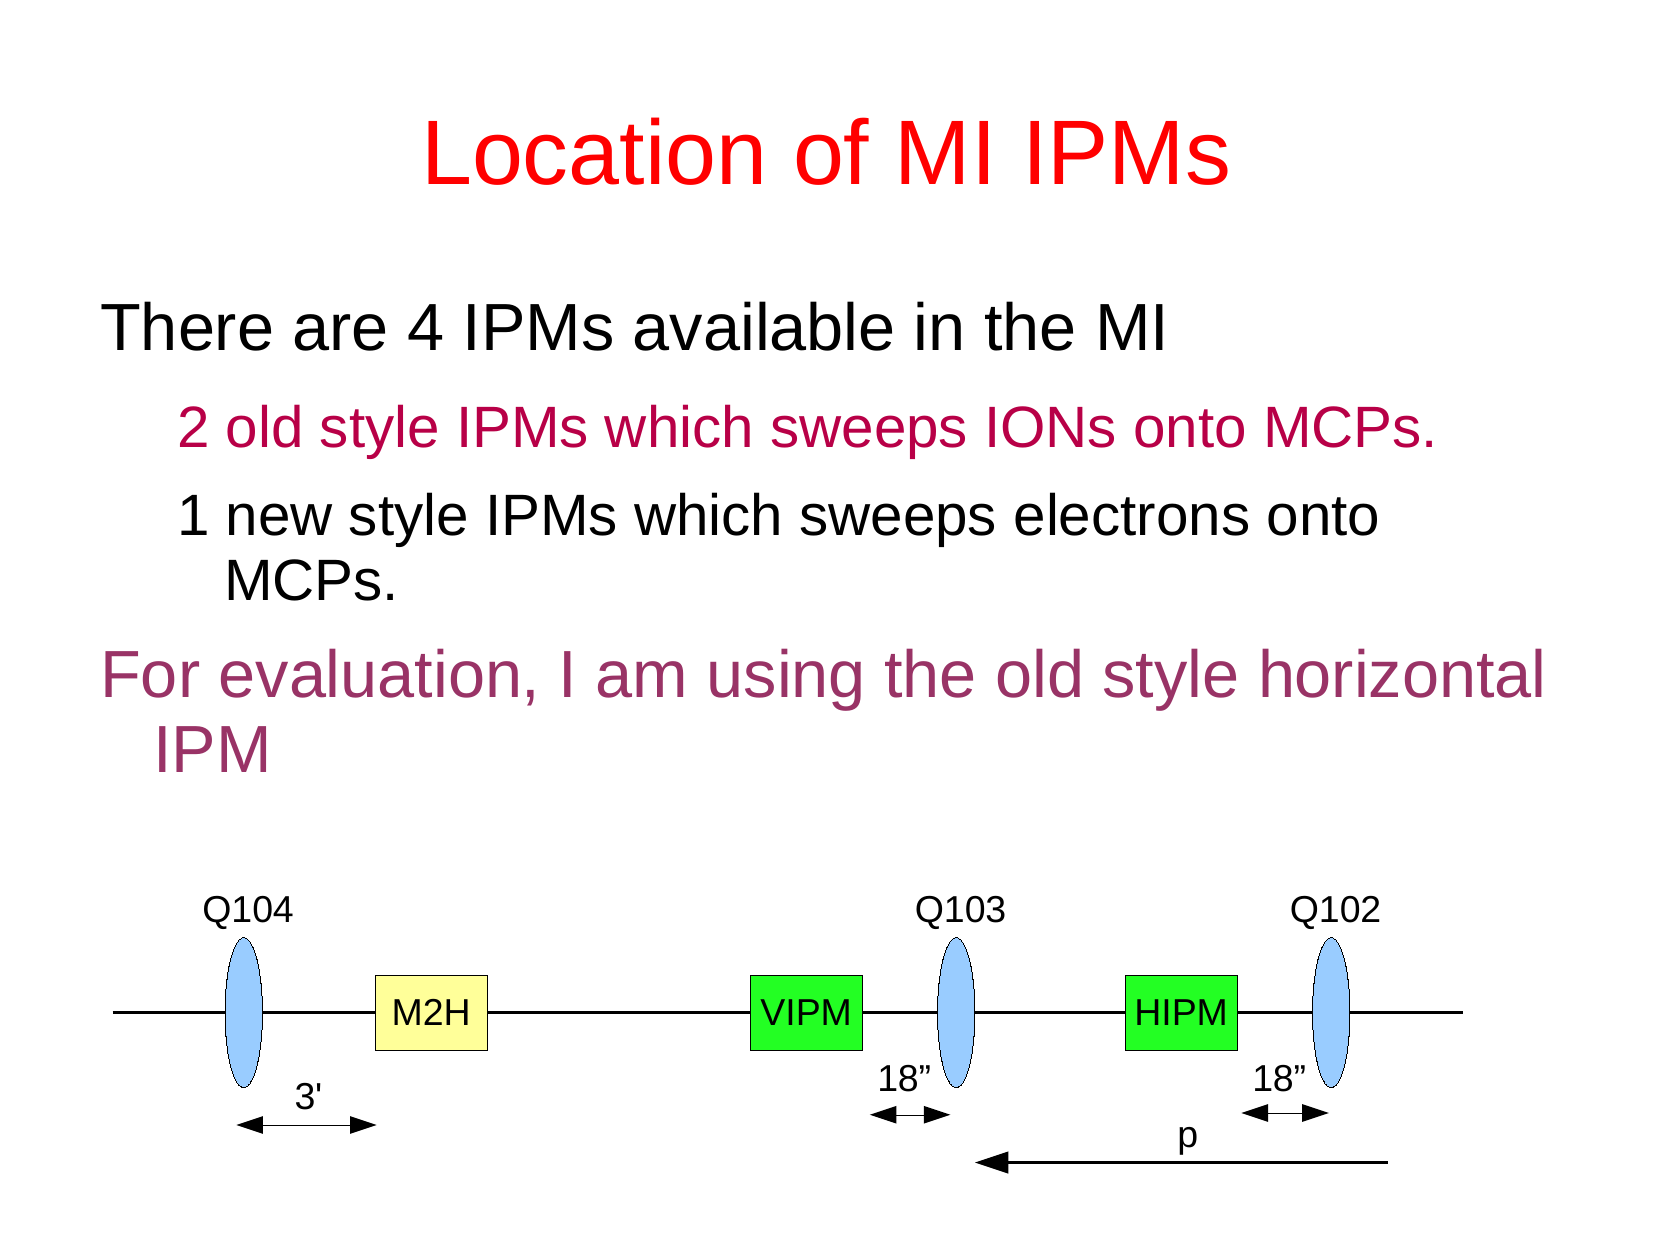

# Location of MI IPMs
There are 4 IPMs available in the MI
2 old style IPMs which sweeps IONs onto MCPs.
1 new style IPMs which sweeps electrons onto MCPs.
For evaluation, I am using the old style horizontal IPM
Q104
Q103
Q102
M2H
VIPM
HIPM
18”
18”
3'
p